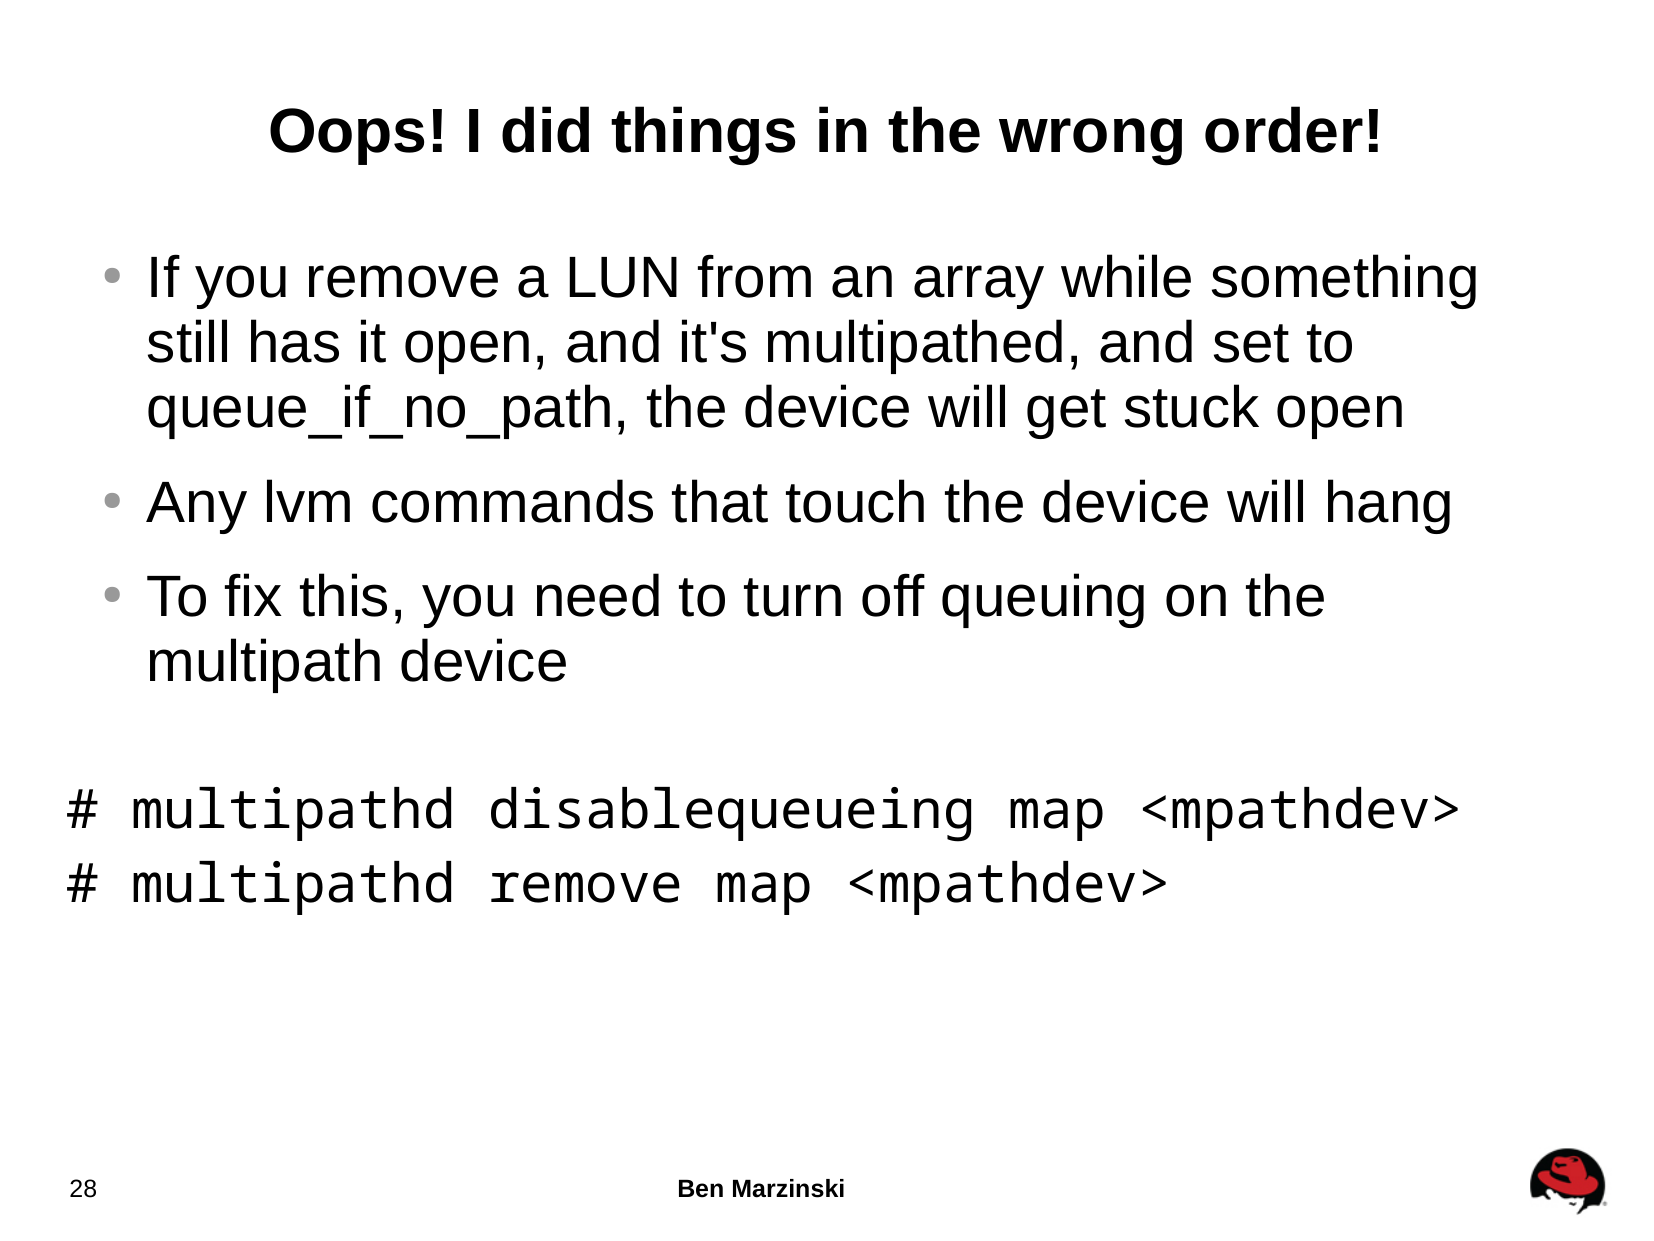

# Oops! I did things in the wrong order!
If you remove a LUN from an array while something still has it open, and it's multipathed, and set to queue_if_no_path, the device will get stuck open
Any lvm commands that touch the device will hang
To fix this, you need to turn off queuing on the multipath device
# multipathd disablequeueing map <mpathdev>
# multipathd remove map <mpathdev>